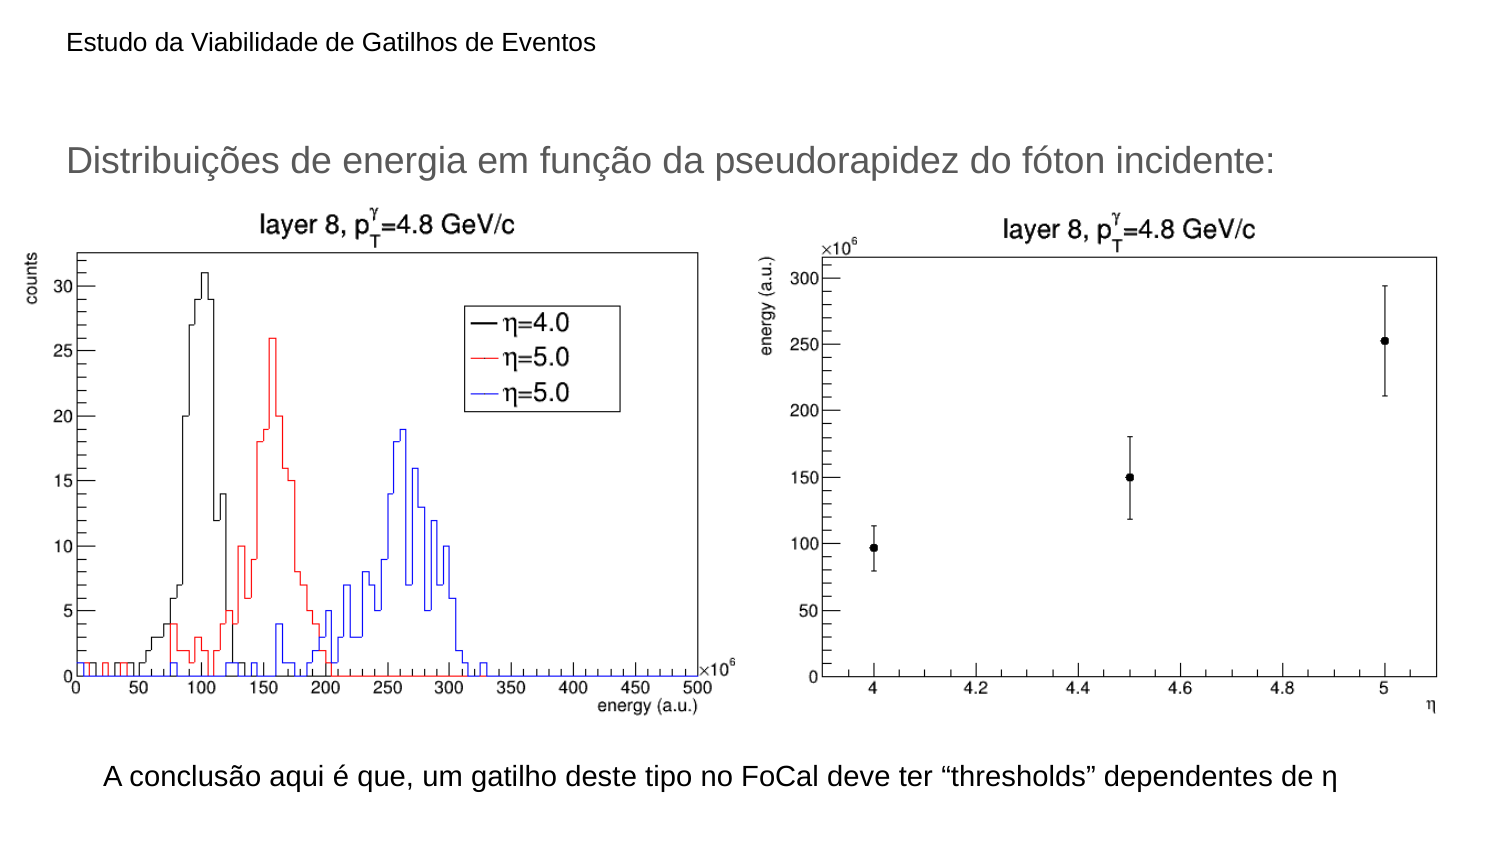

# Estudo da Viabilidade de Gatilhos de Eventos
Distribuições de energia em função da pseudorapidez do fóton incidente:
A conclusão aqui é que, um gatilho deste tipo no FoCal deve ter “thresholds” dependentes de η